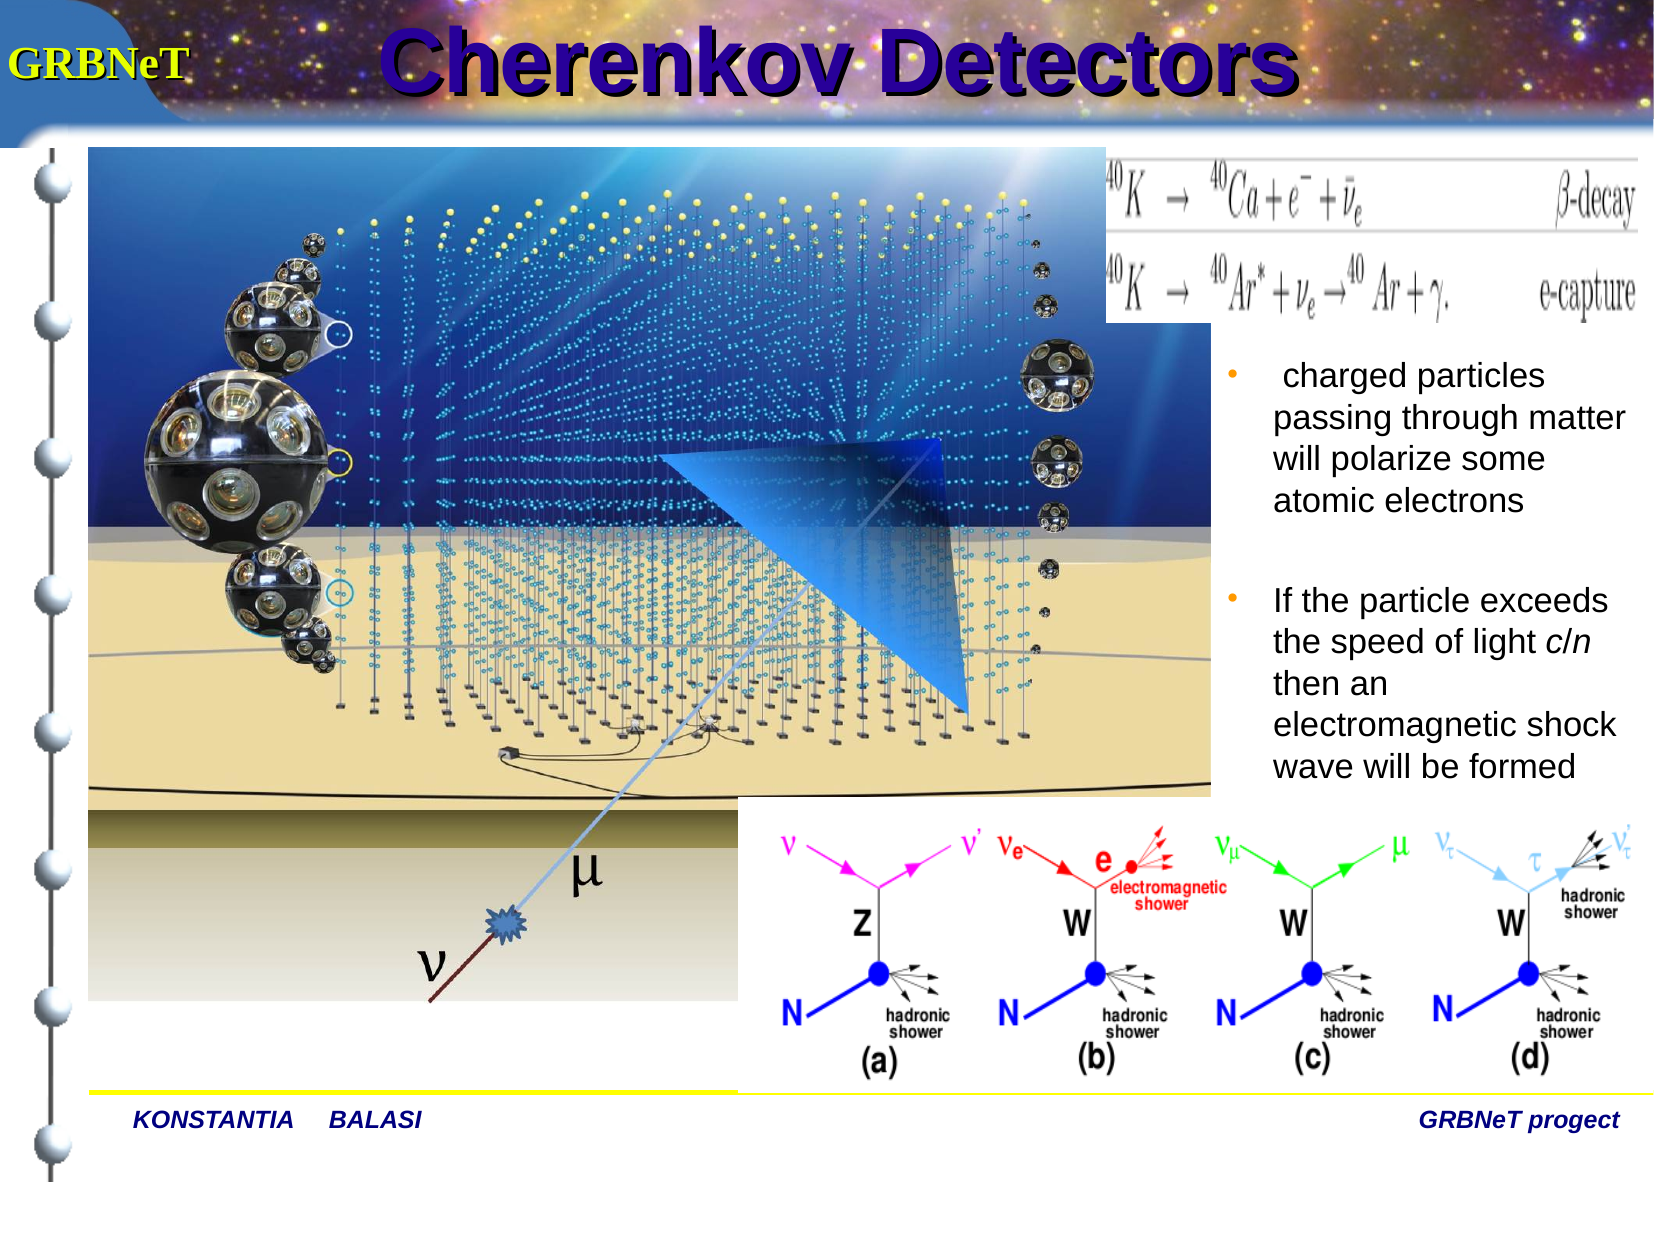

Cherenkov Detectors
# GRBNeT
 charged particles passing through matter will polarize some atomic electrons
If the particle exceeds the speed of light c/n then an electromagnetic shock wave will be formed
First observed by Pavel Cherenkov in 1934
KONSTANTIA BALASI 	 		 GRBNeT progect